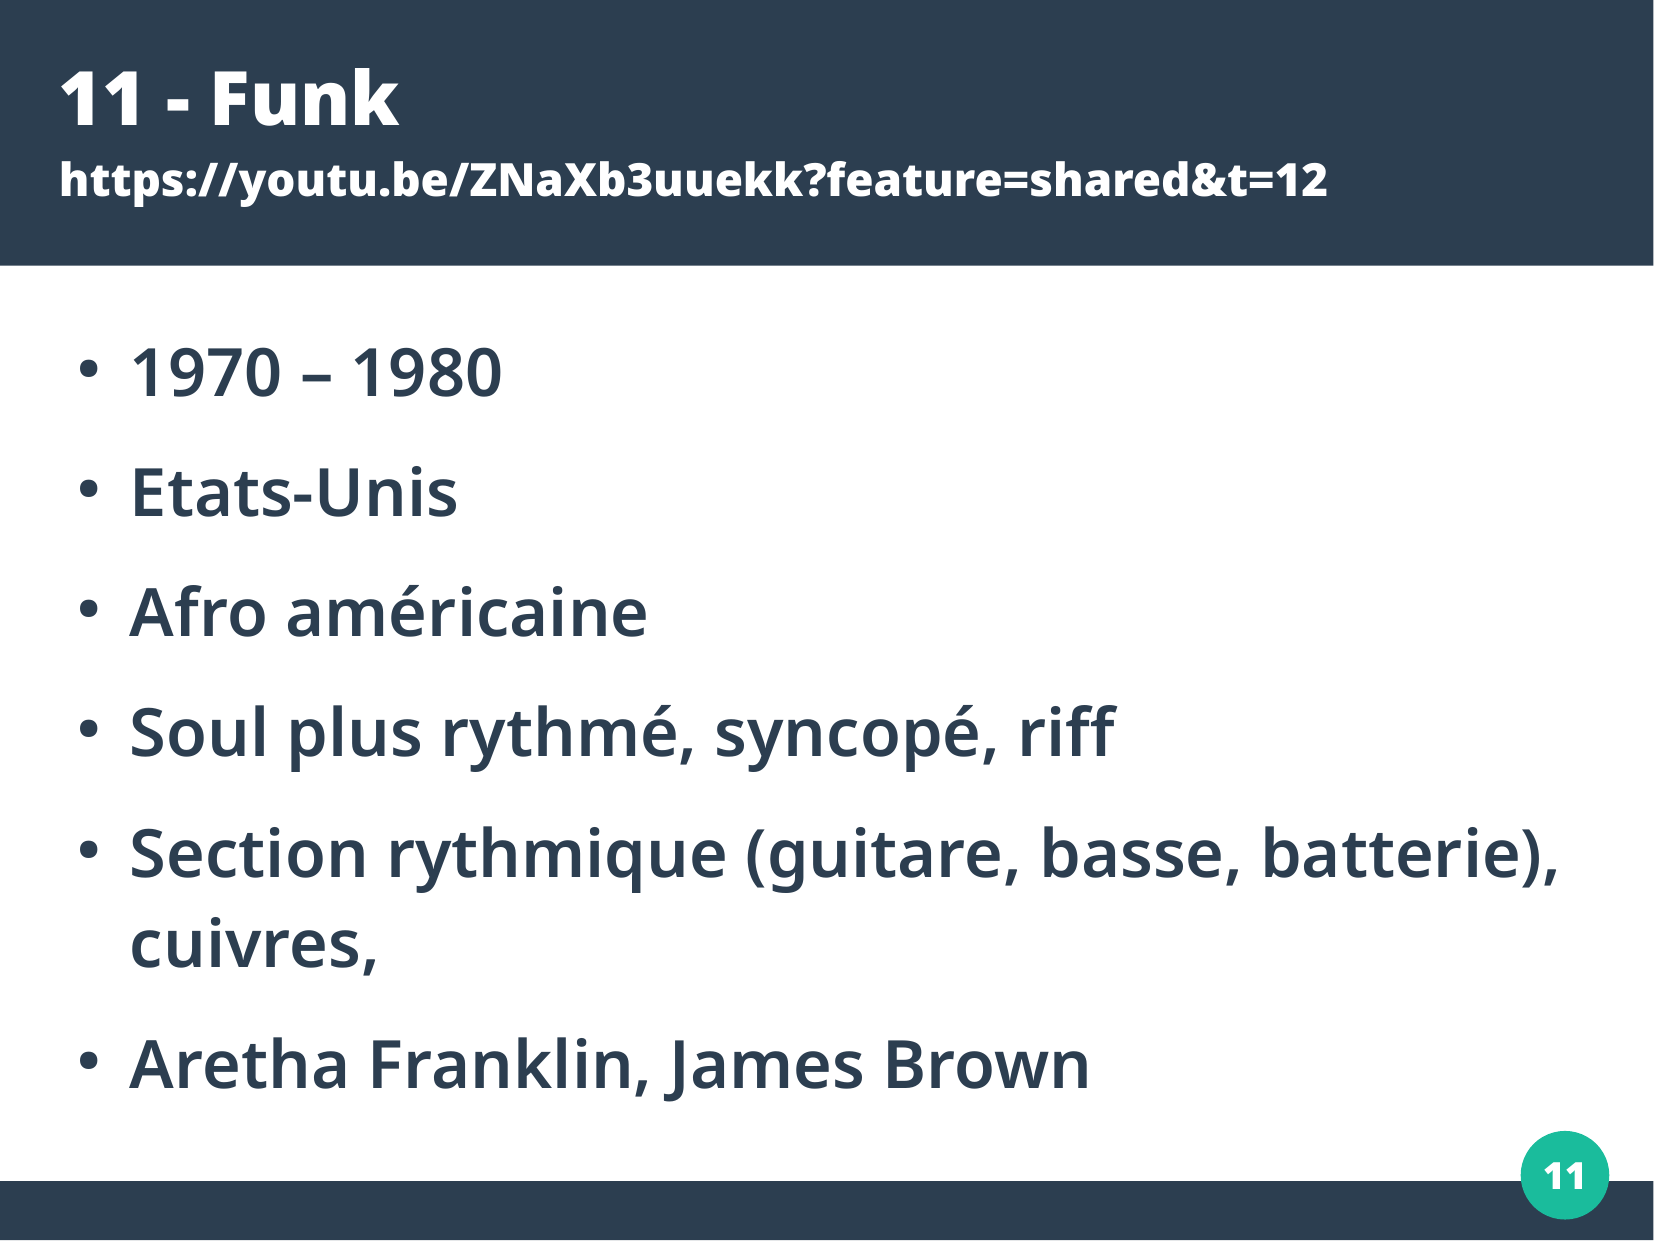

# 11 - Funk https://youtu.be/ZNaXb3uuekk?feature=shared&t=12
1970 – 1980
Etats-Unis
Afro américaine
Soul plus rythmé, syncopé, riff
Section rythmique (guitare, basse, batterie), cuivres,
Aretha Franklin, James Brown
11